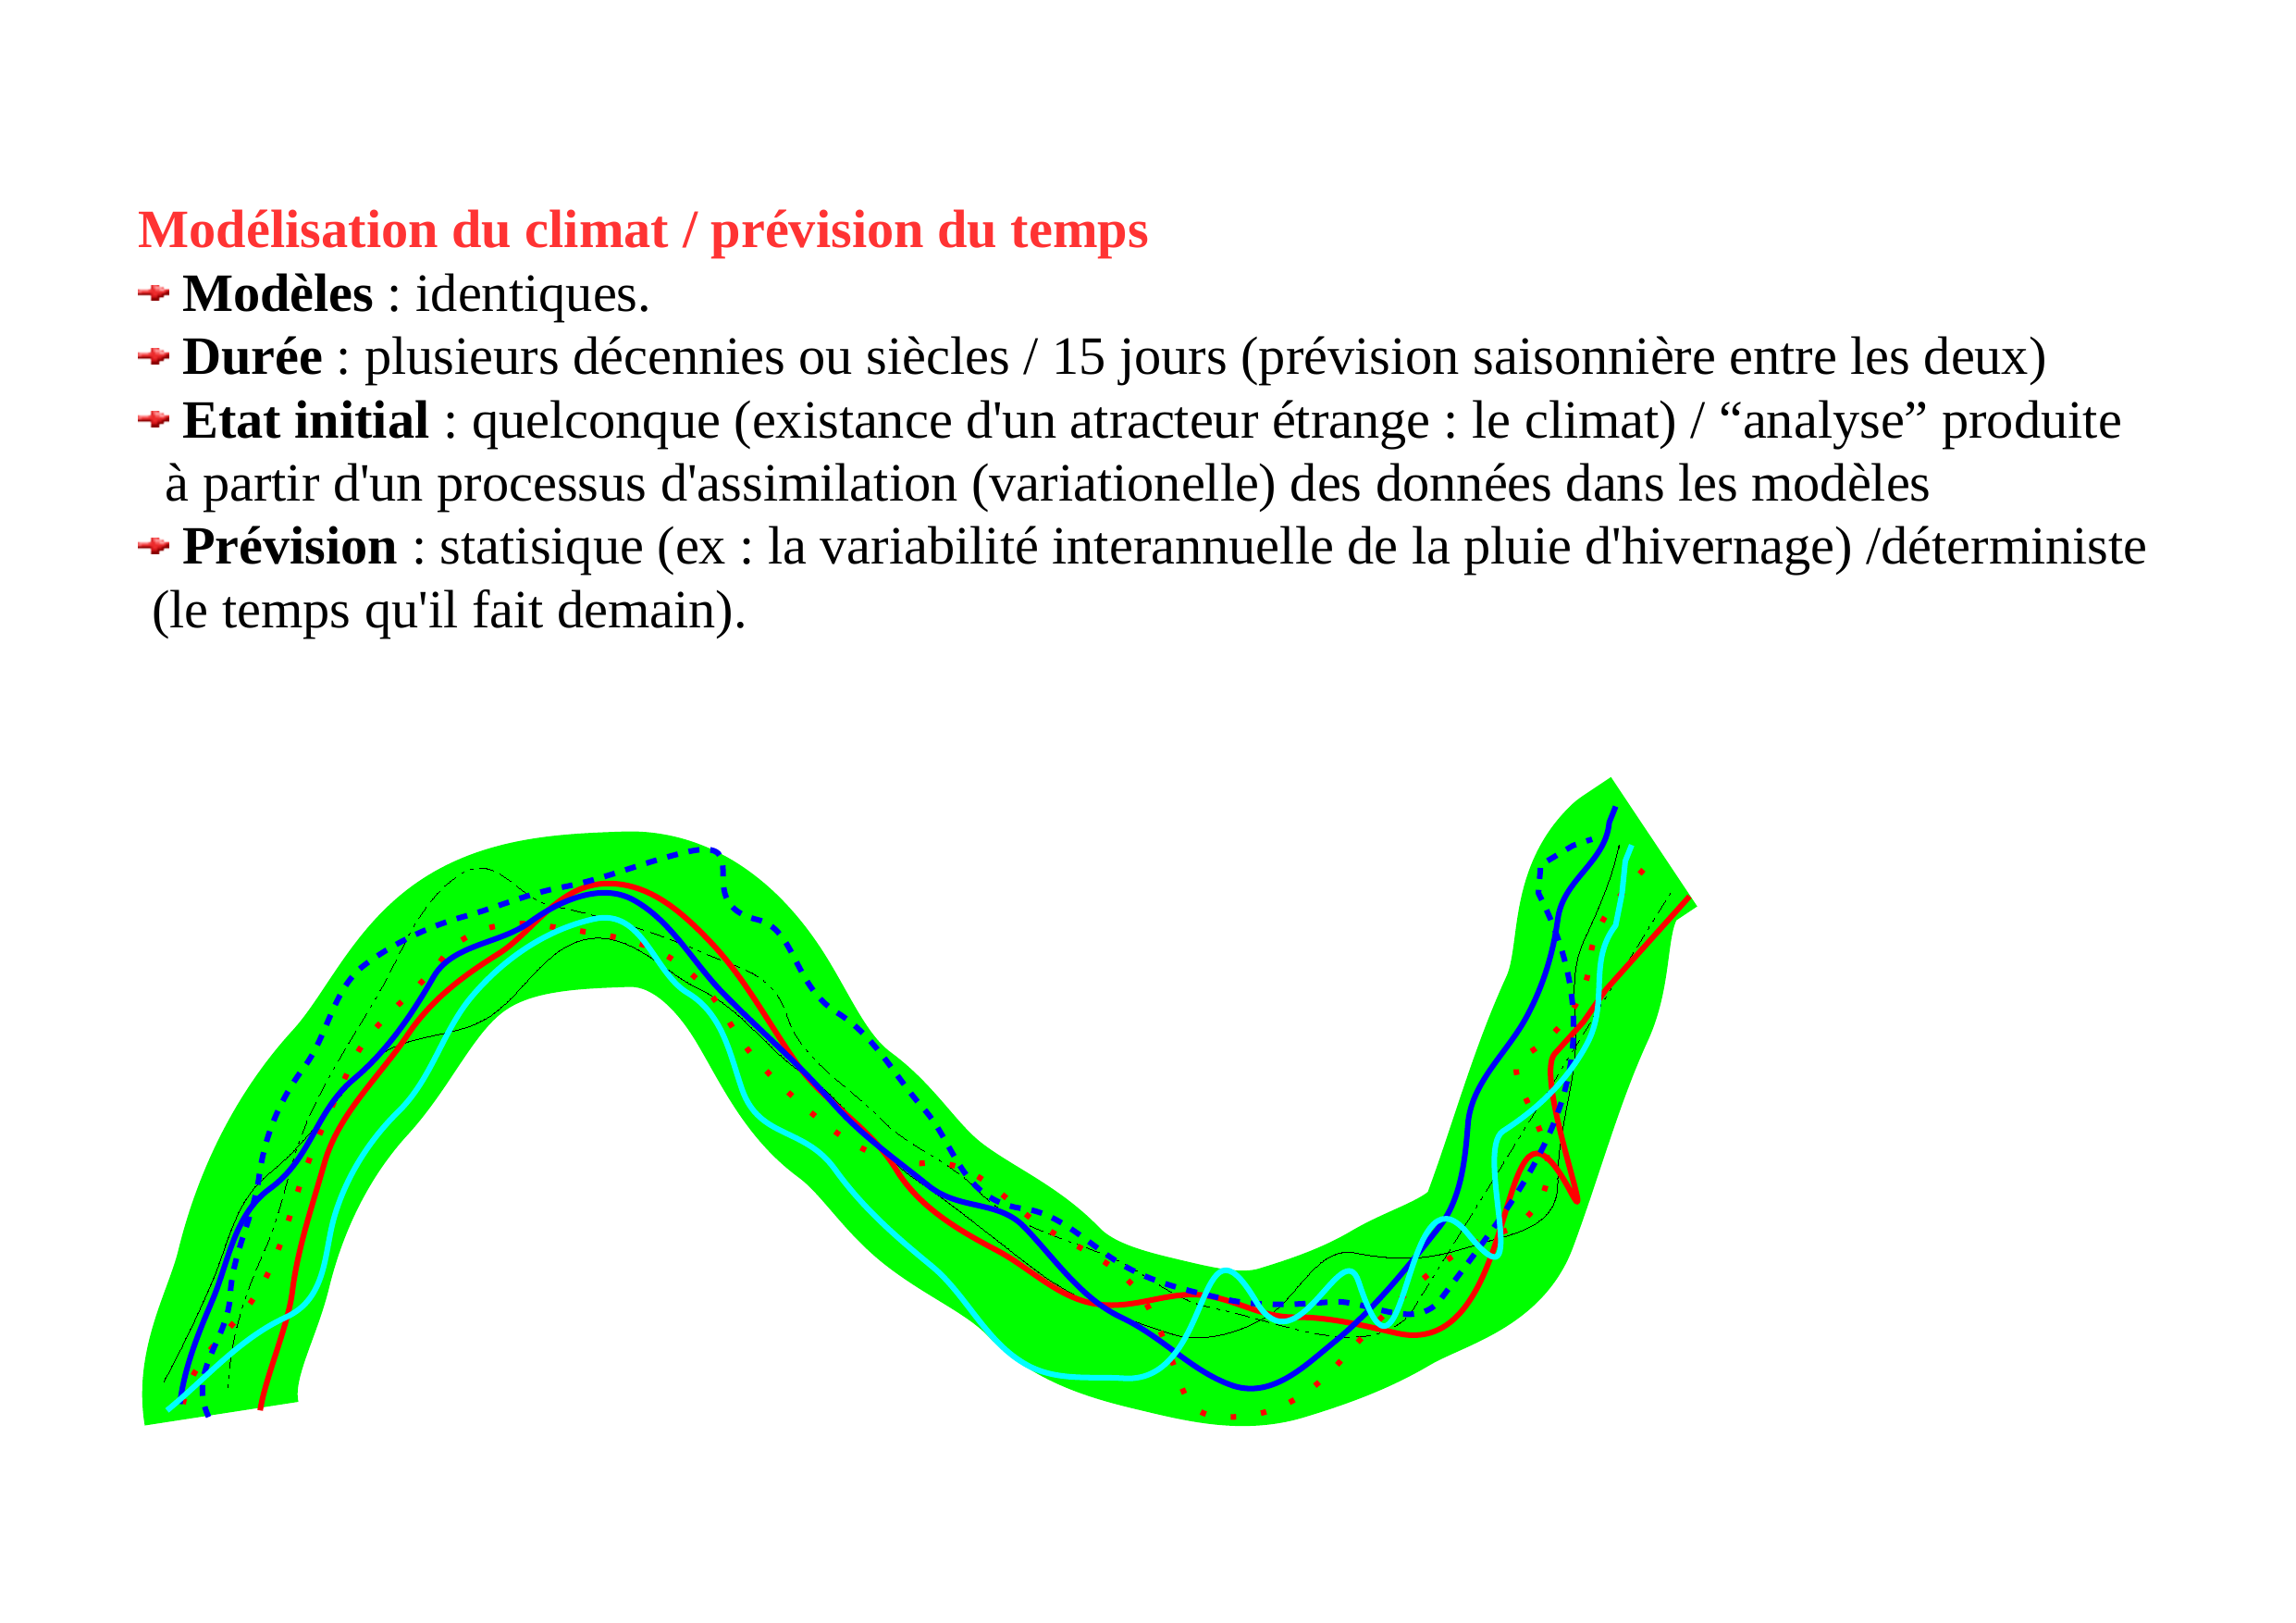

Modélisation du climat / prévision du temps
 Modèles : identiques.
 Durée : plusieurs décennies ou siècles / 15 jours (prévision saisonnière entre les deux)
 Etat initial : quelconque (existance d'un atracteur étrange : le climat) / “analyse” produite
 à partir d'un processus d'assimilation (variationelle) des données dans les modèles
 Prévision : statisique (ex : la variabilité interannuelle de la pluie d'hivernage) /déterministe
 (le temps qu'il fait demain).